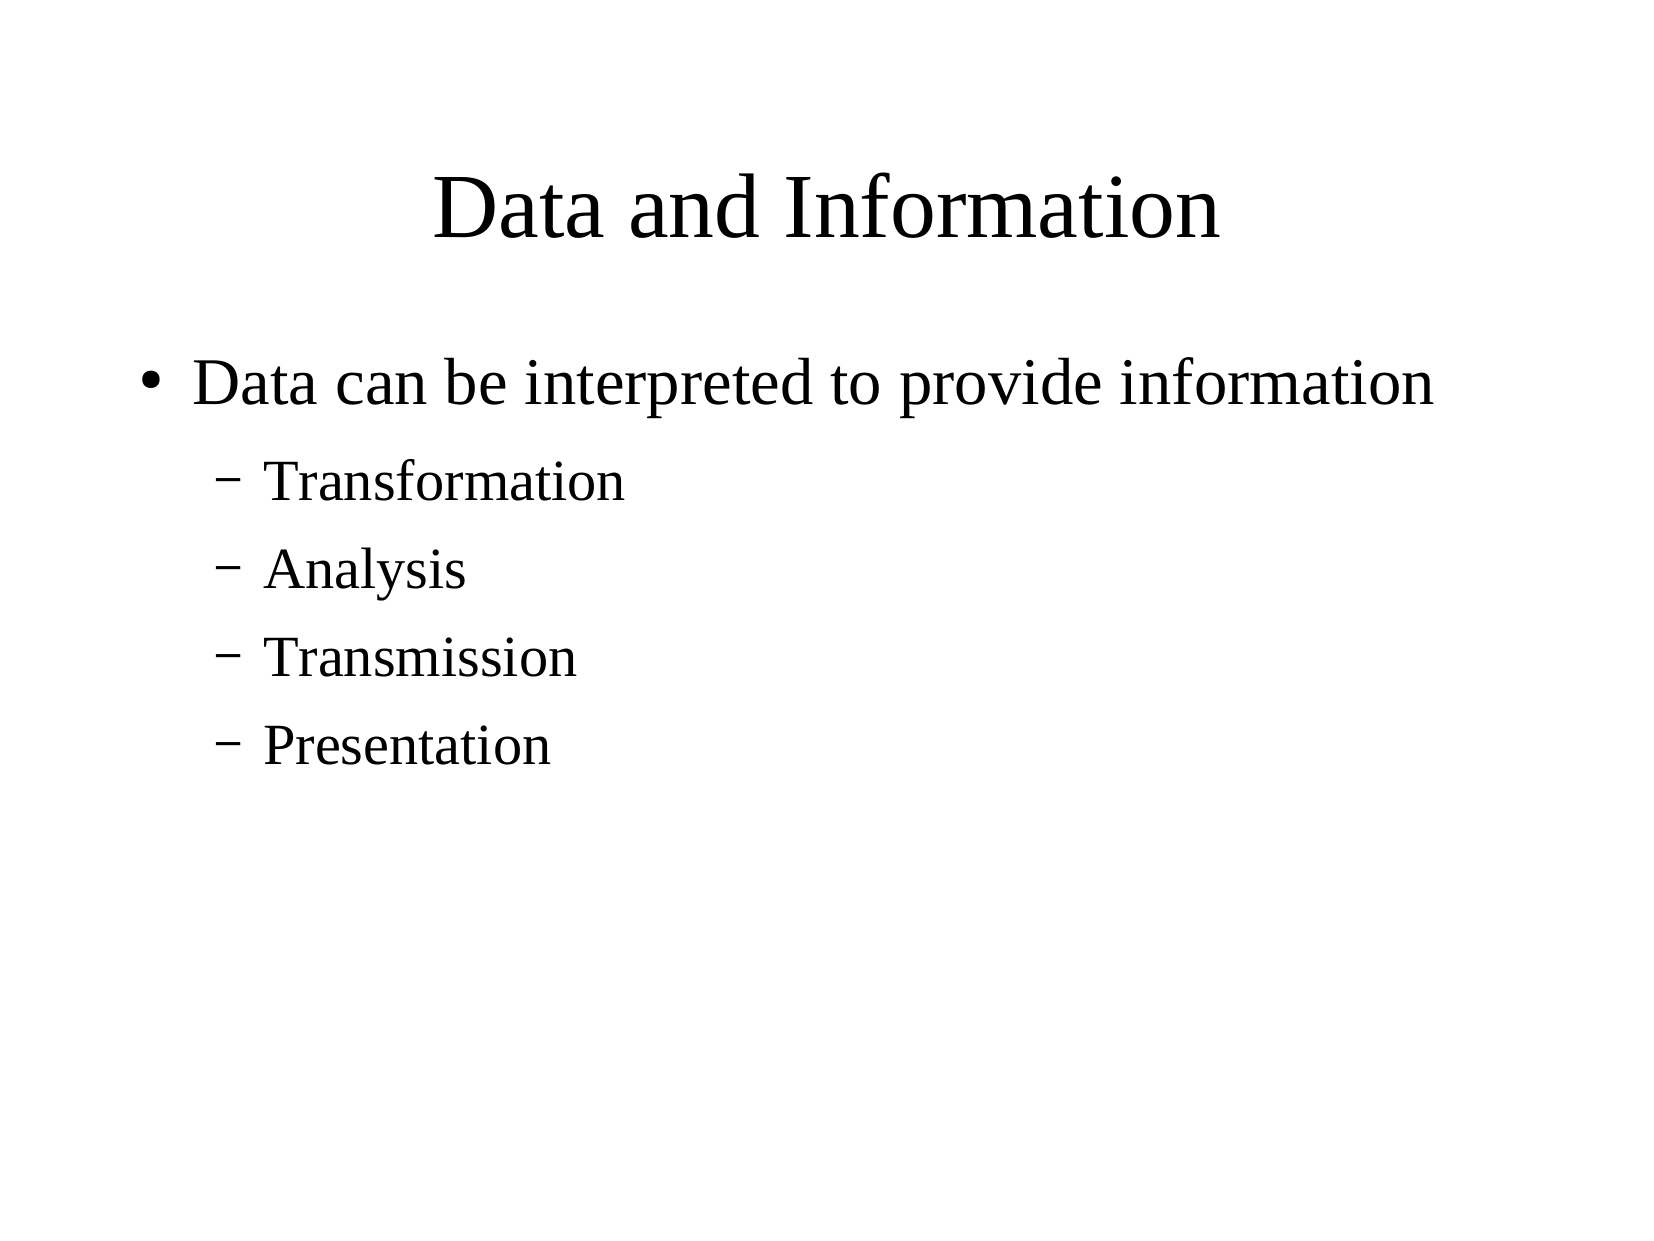

# Data and Information
Data can be interpreted to provide information
Transformation
Analysis
Transmission
Presentation